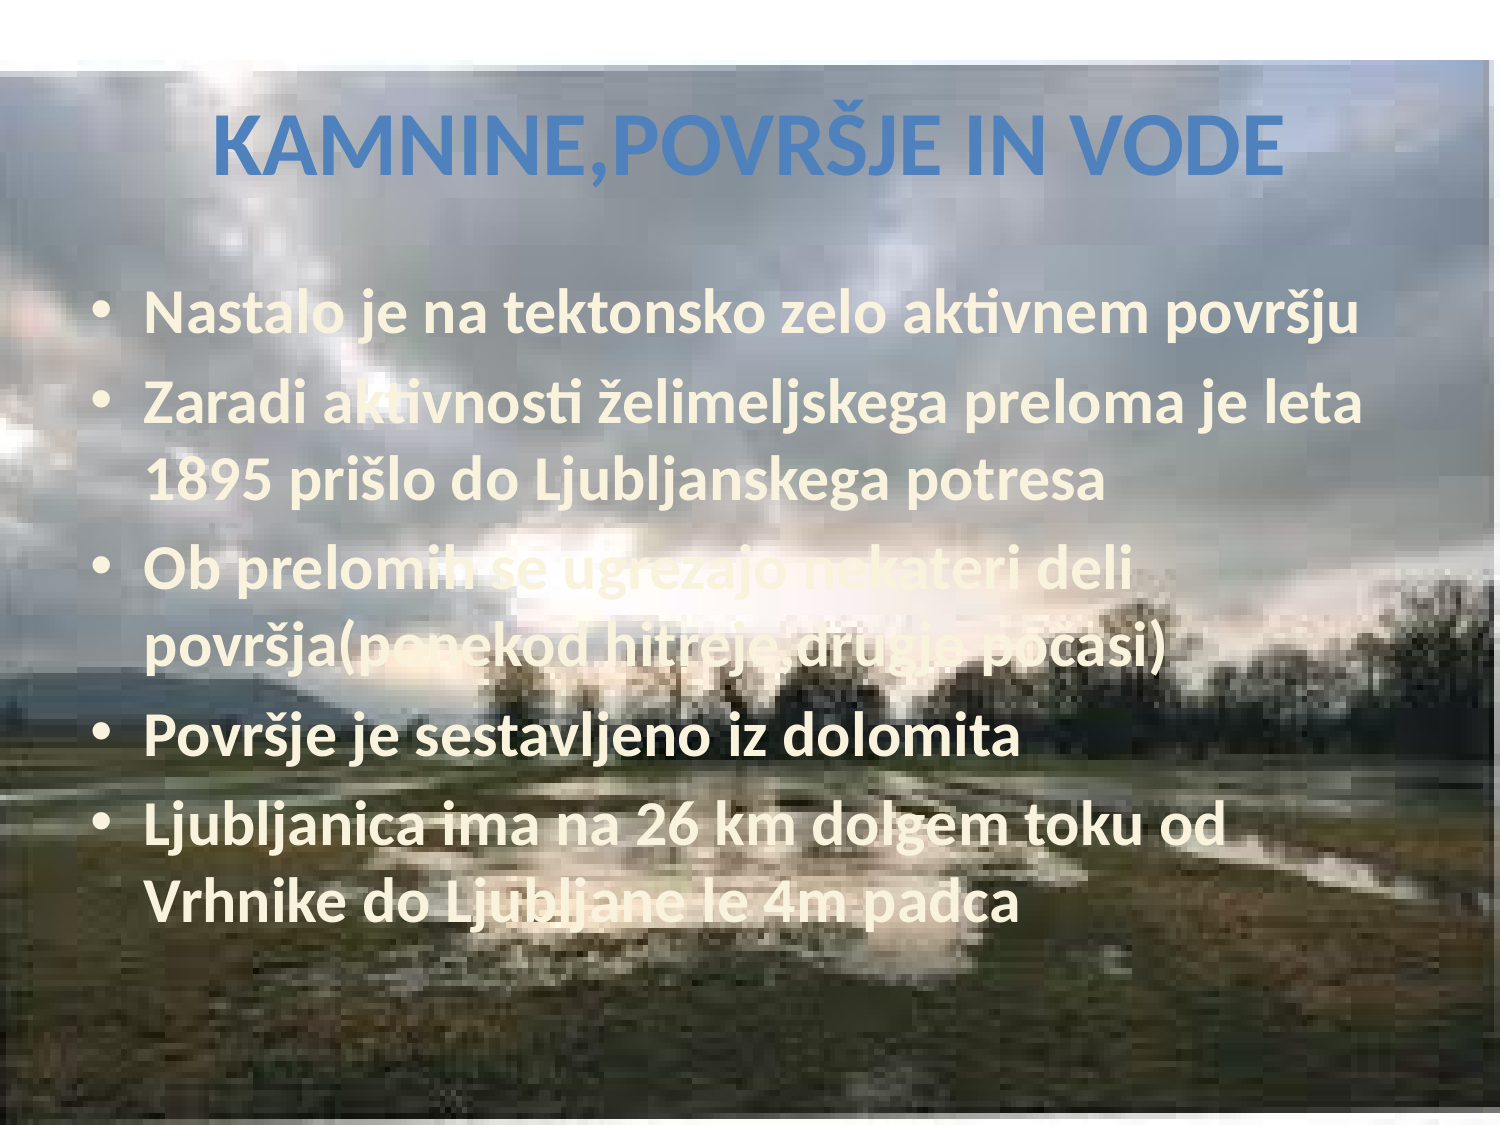

# Kamnine,površje in vode
Nastalo je na tektonsko zelo aktivnem površju
Zaradi aktivnosti želimeljskega preloma je leta 1895 prišlo do Ljubljanskega potresa
Ob prelomih se ugrezajo nekateri deli površja(ponekod hitreje,drugje počasi)
Površje je sestavljeno iz dolomita
Ljubljanica ima na 26 km dolgem toku od Vrhnike do Ljubljane le 4m padca